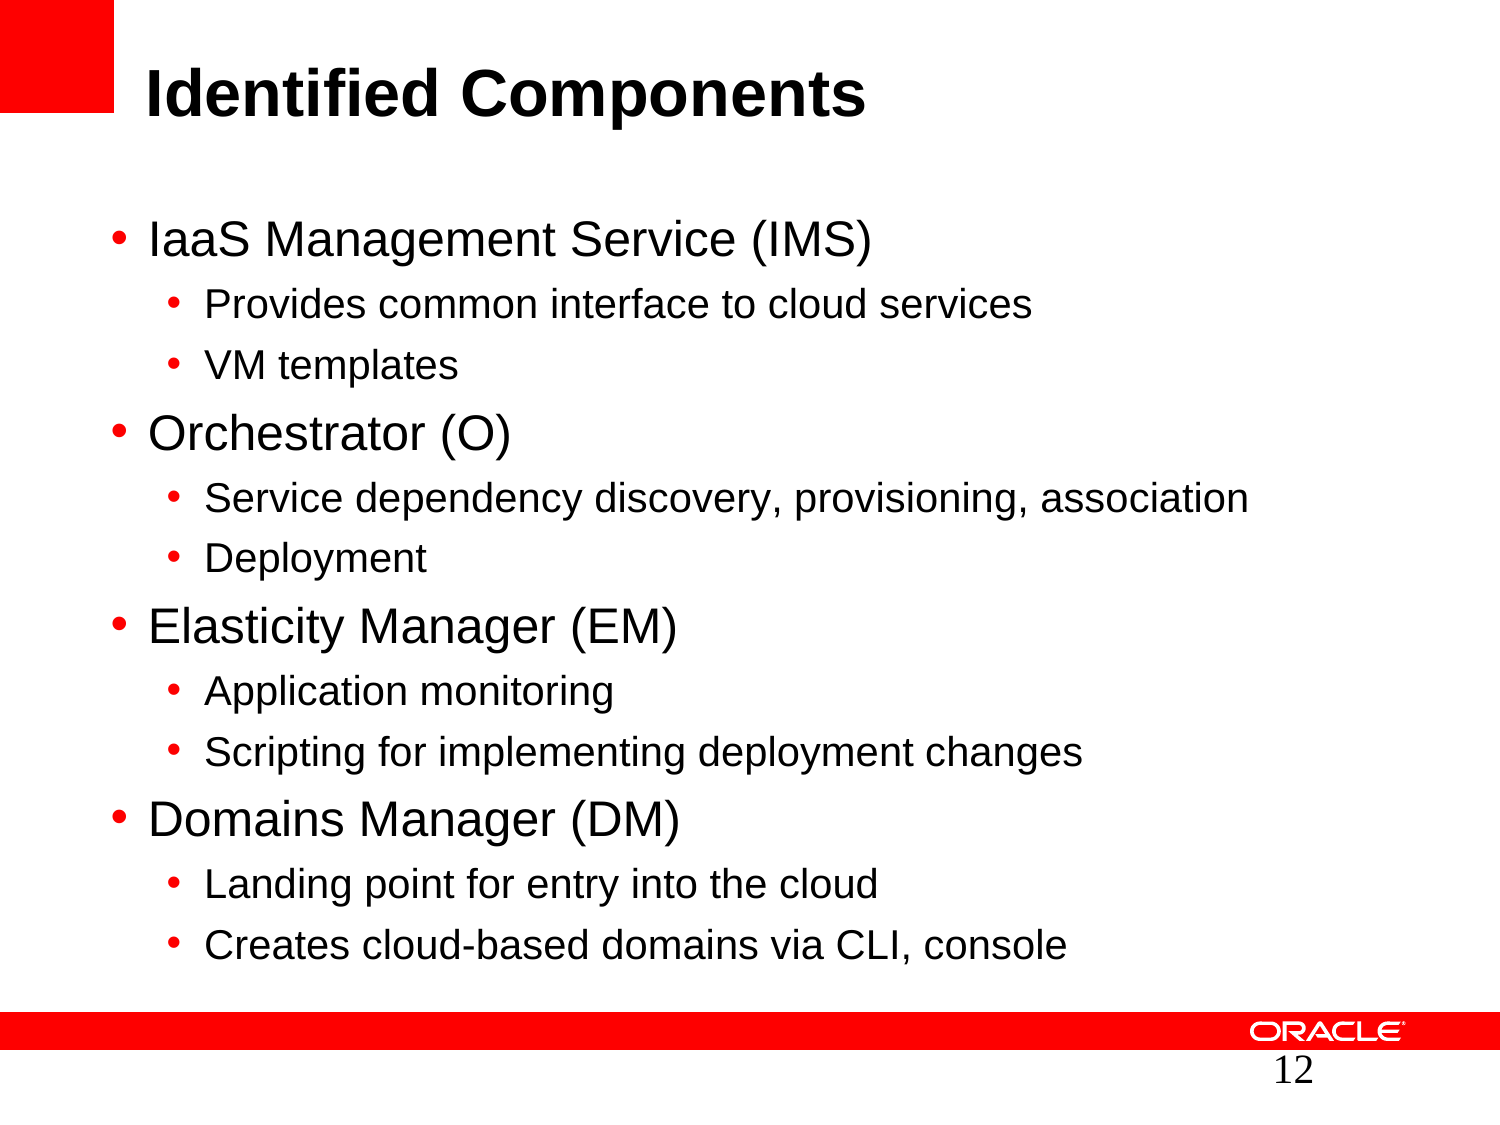

# Identified Components
IaaS Management Service (IMS)
Provides common interface to cloud services
VM templates
Orchestrator (O)
Service dependency discovery, provisioning, association
Deployment
Elasticity Manager (EM)
Application monitoring
Scripting for implementing deployment changes
Domains Manager (DM)
Landing point for entry into the cloud
Creates cloud-based domains via CLI, console
12